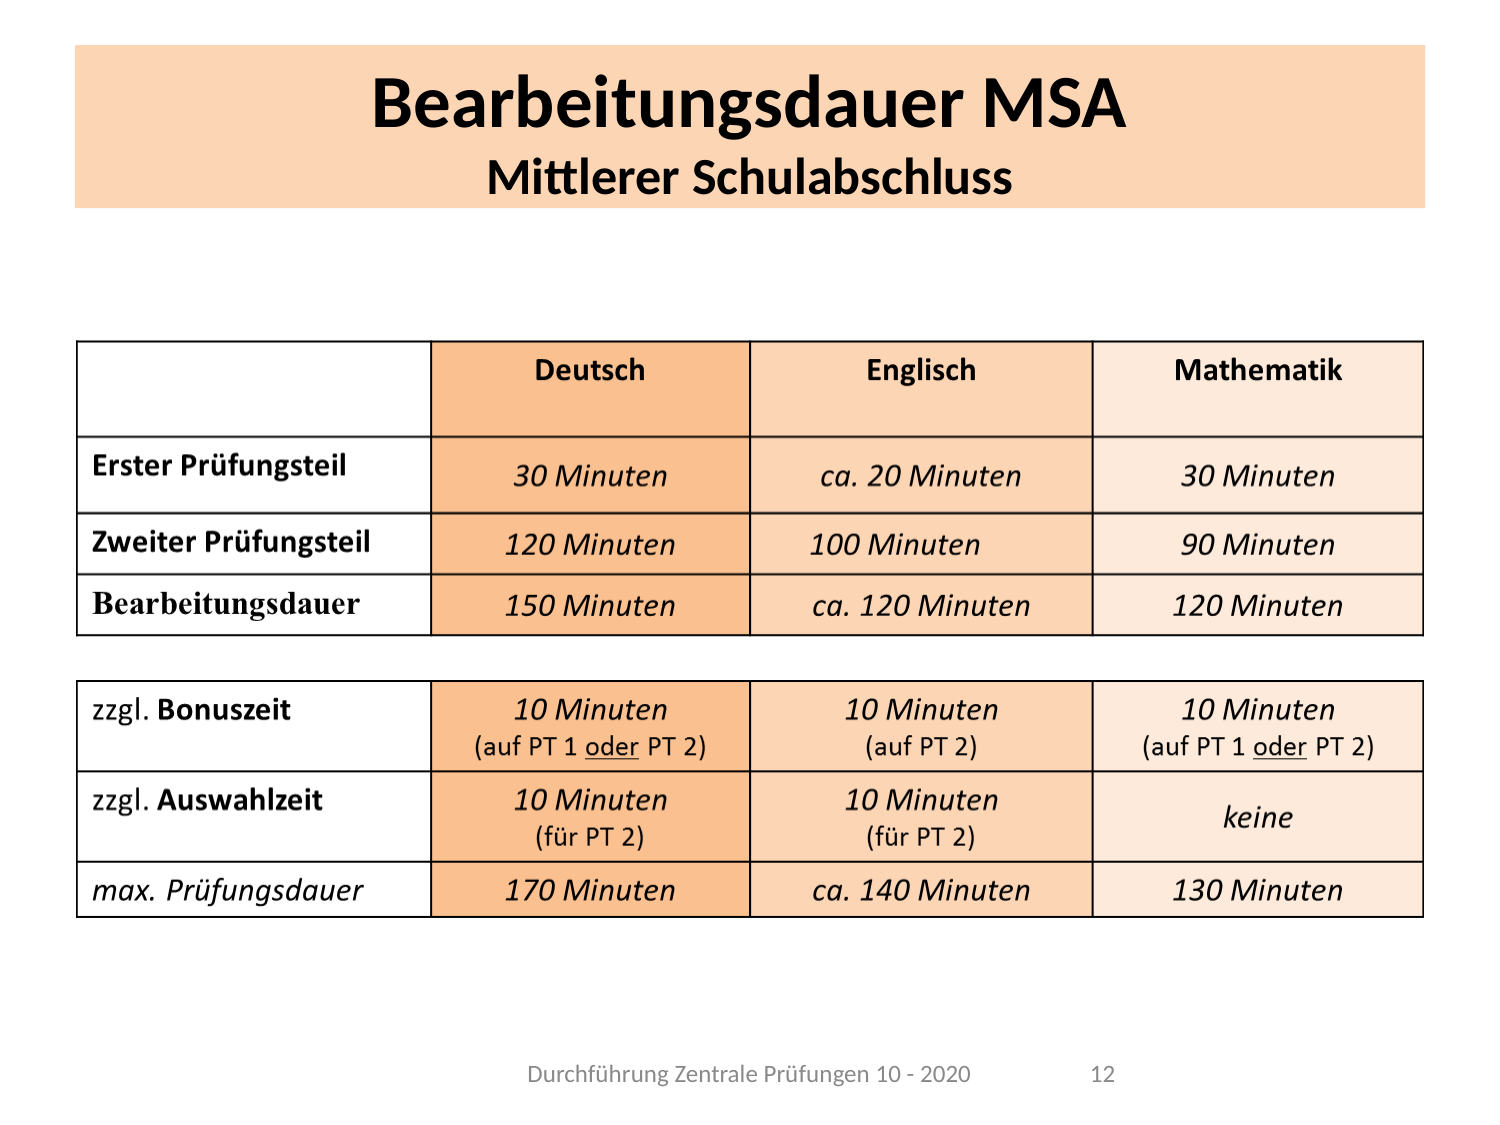

# Bearbeitungsdauer MSA Mittlerer Schulabschluss
Durchführung Zentrale Prüfungen 10 - 2020
10